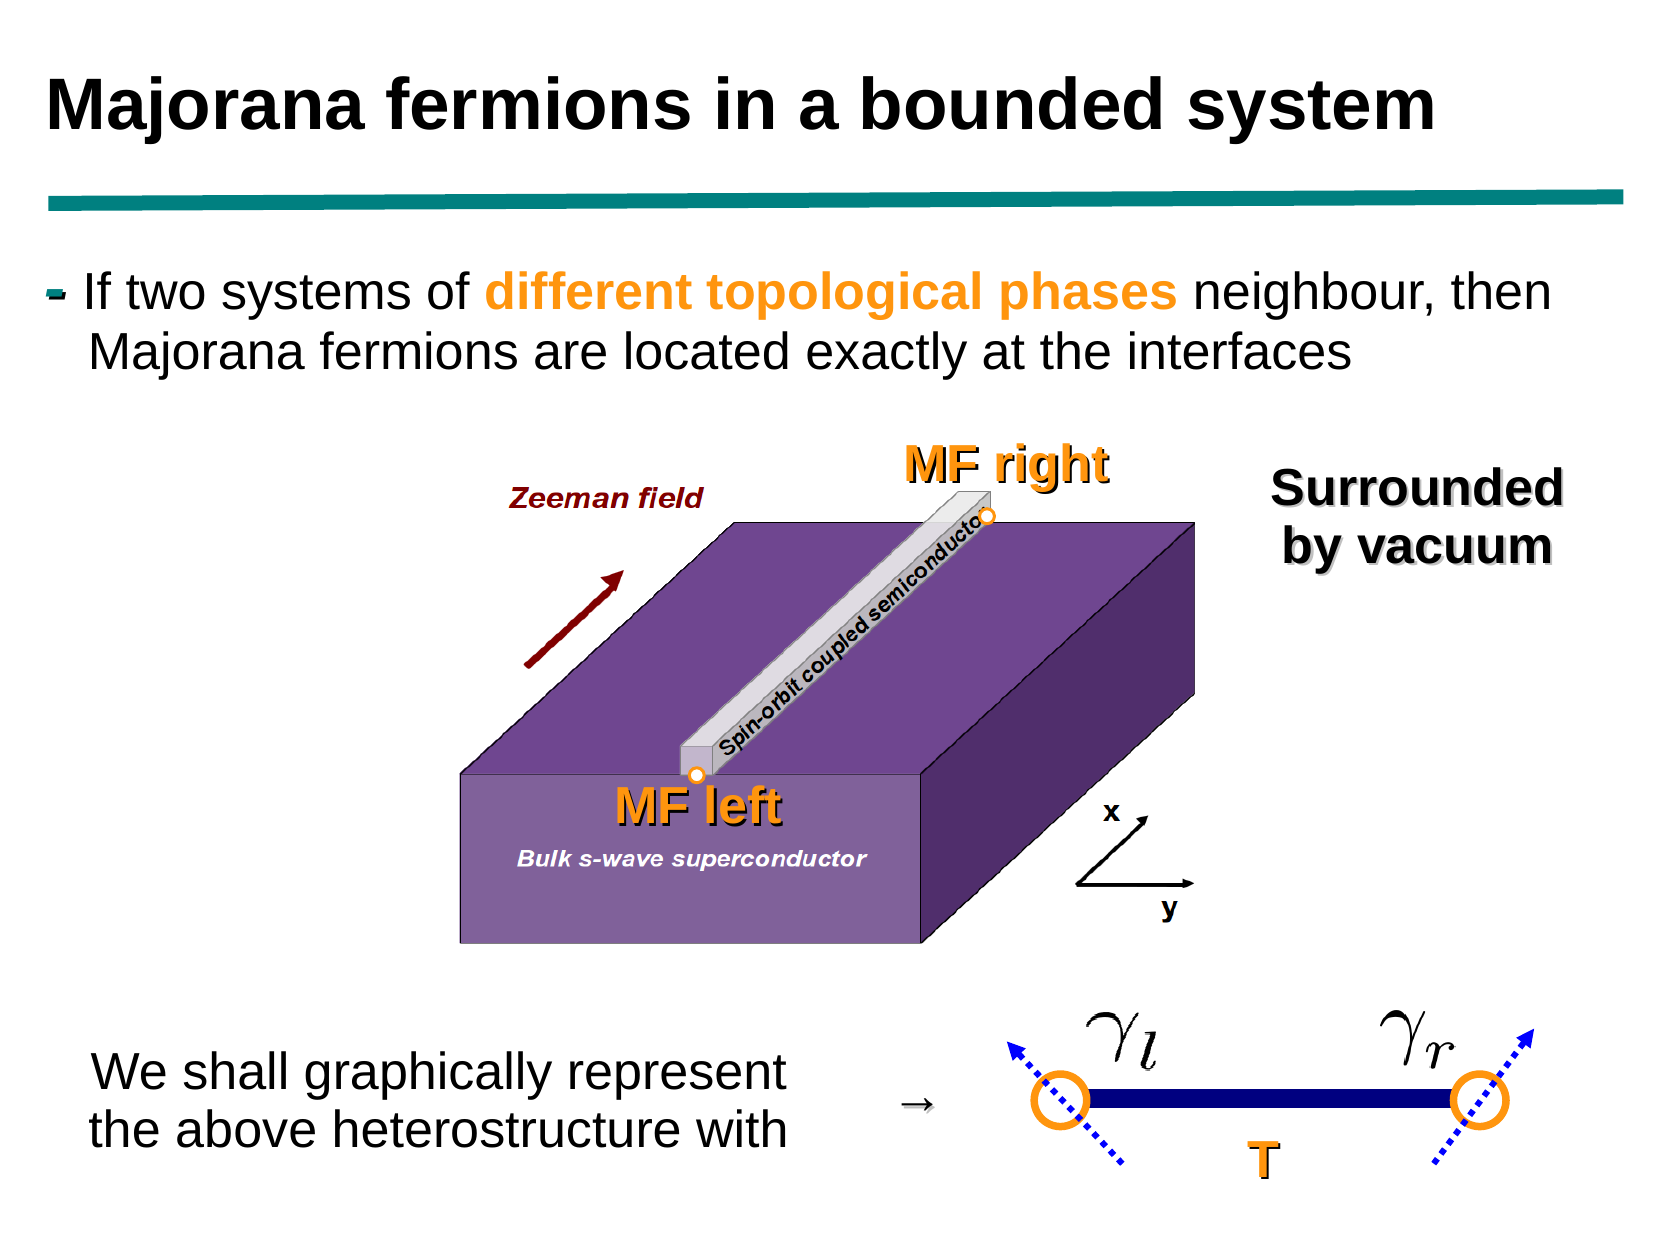

Majorana fermions in a bounded system
- If two systems of different topological phases neighbour, then
 Majorana fermions are located exactly at the interfaces
MF right
Surrounded by vacuum
MF left
We shall graphically represent the above heterostructure with
→
T